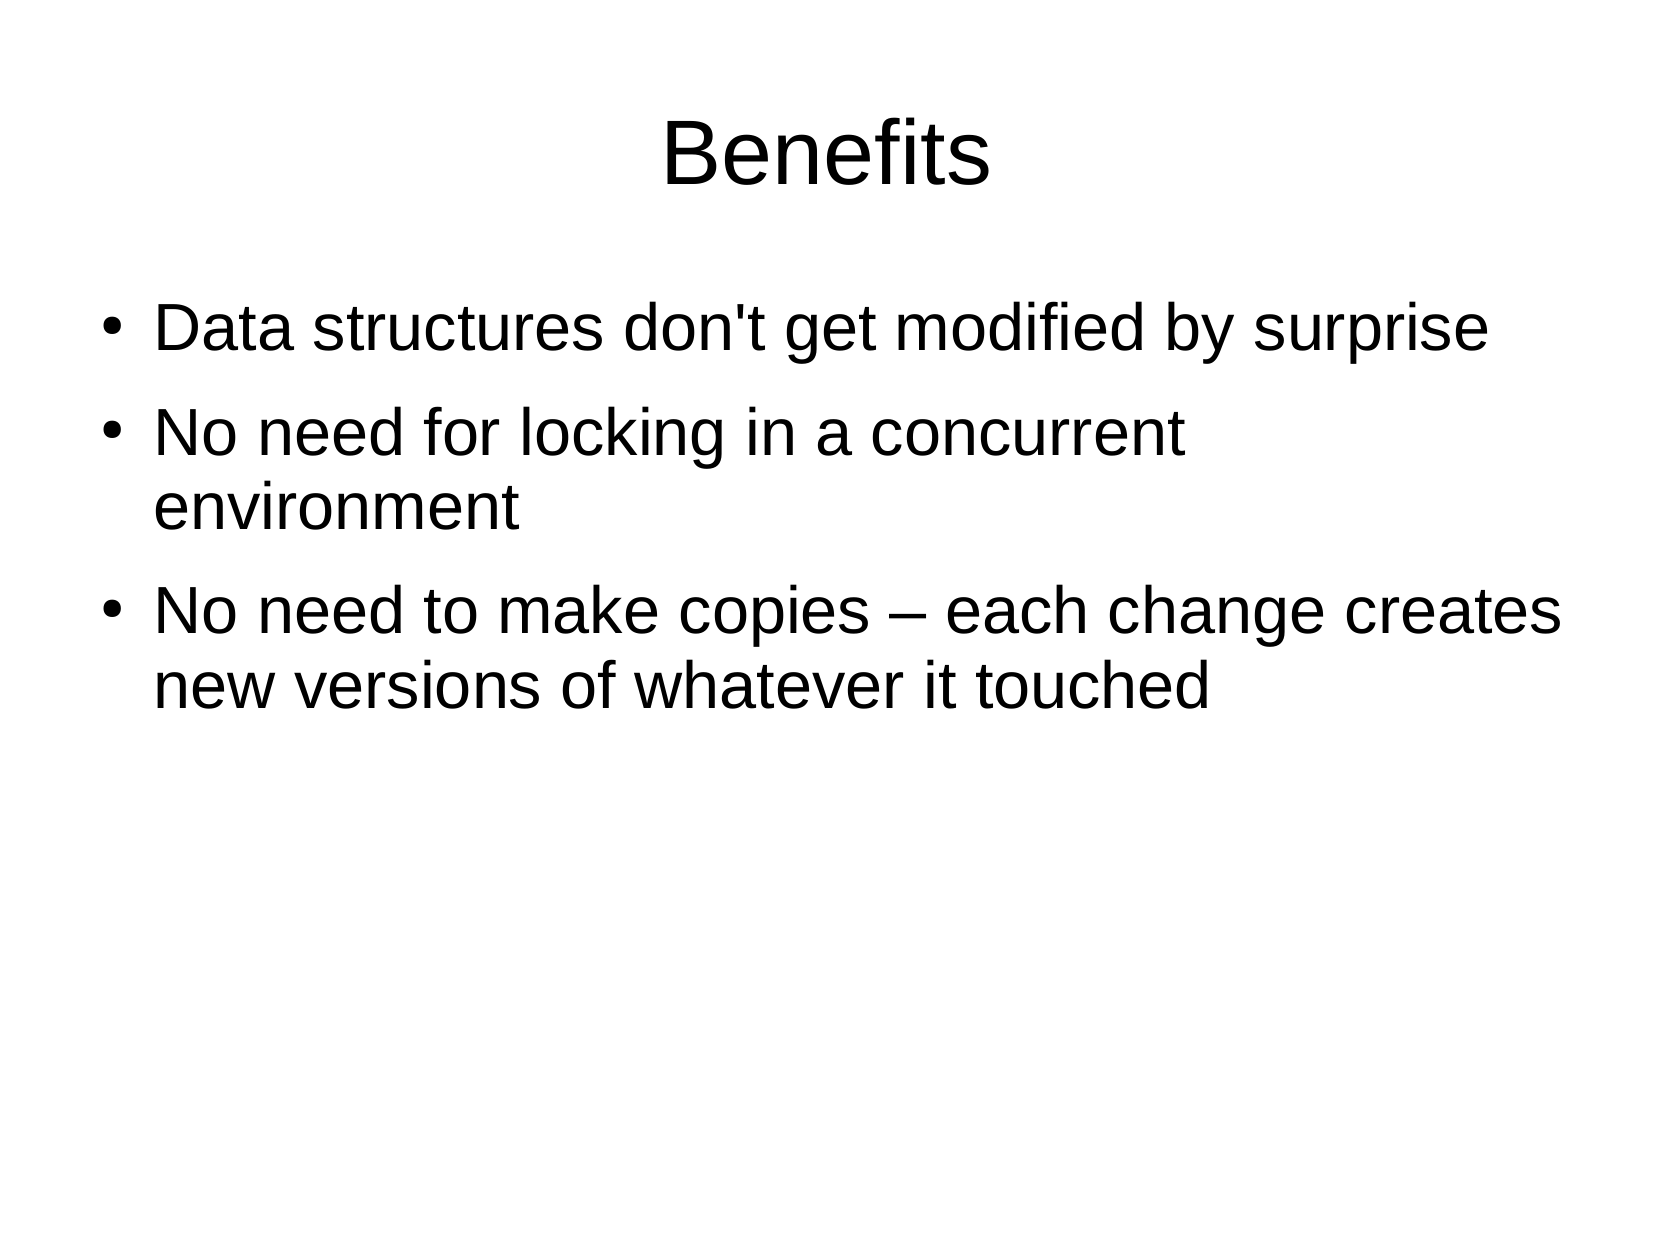

# Benefits
Data structures don't get modified by surprise
No need for locking in a concurrent environment
No need to make copies – each change creates new versions of whatever it touched